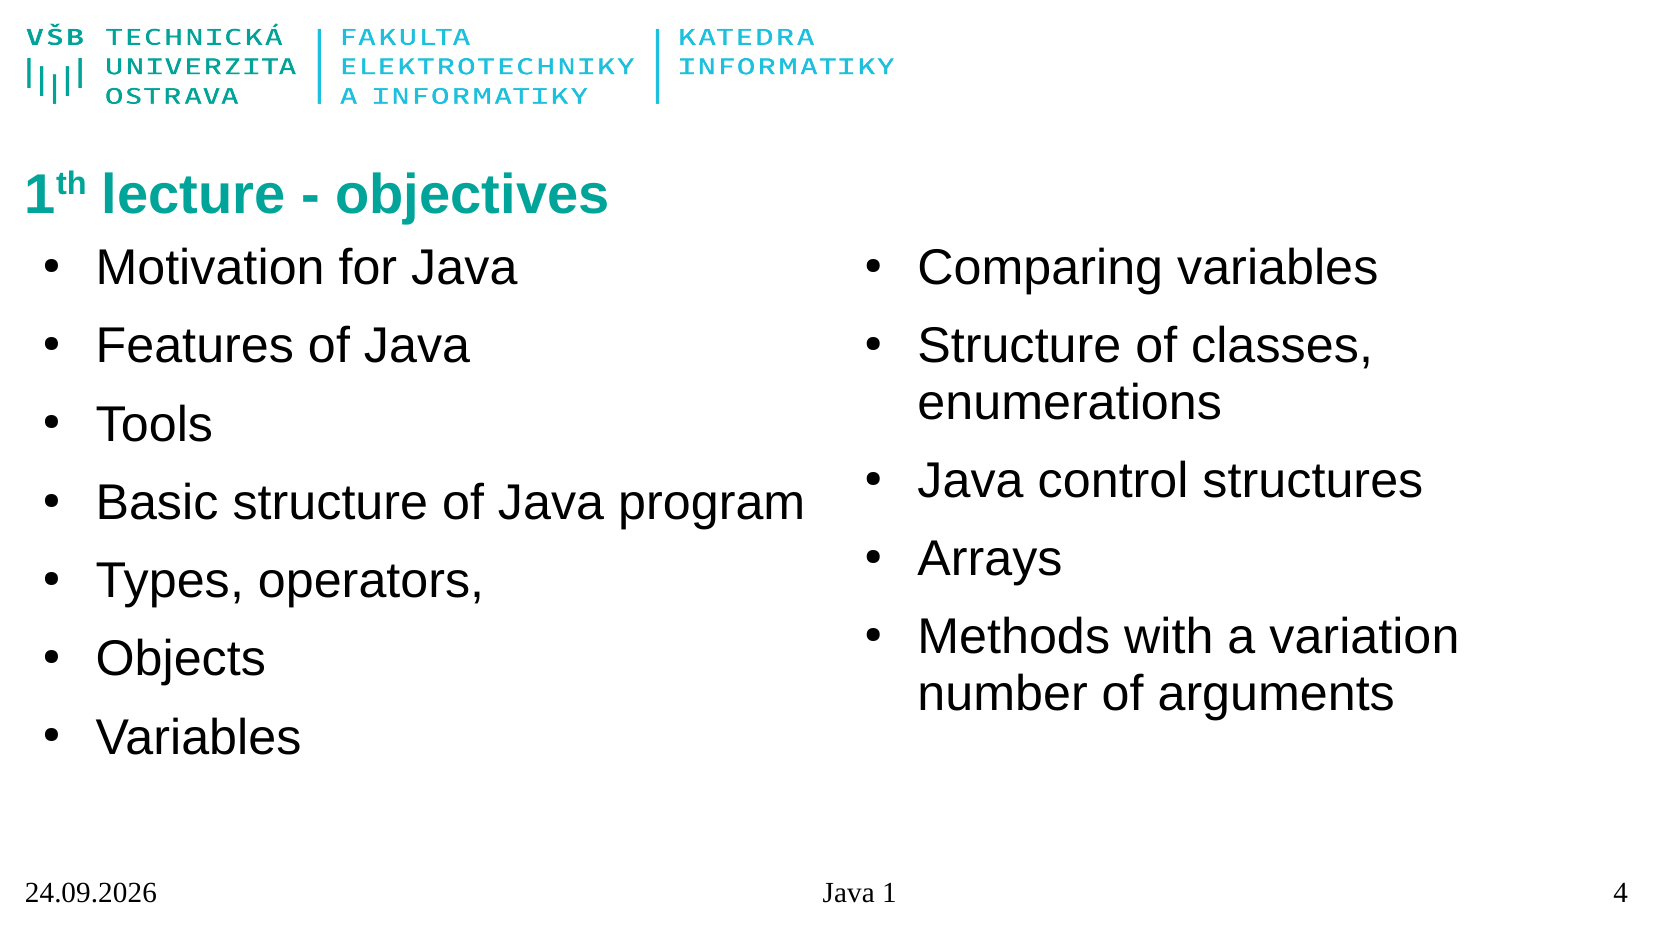

# 1th lecture - objectives
Motivation for Java
Features of Java
Tools
Basic structure of Java program
Types, operators,
Objects
Variables
Comparing variables
Structure of classes, enumerations
Java control structures
Arrays
Methods with a variation number of arguments
Java 1
4